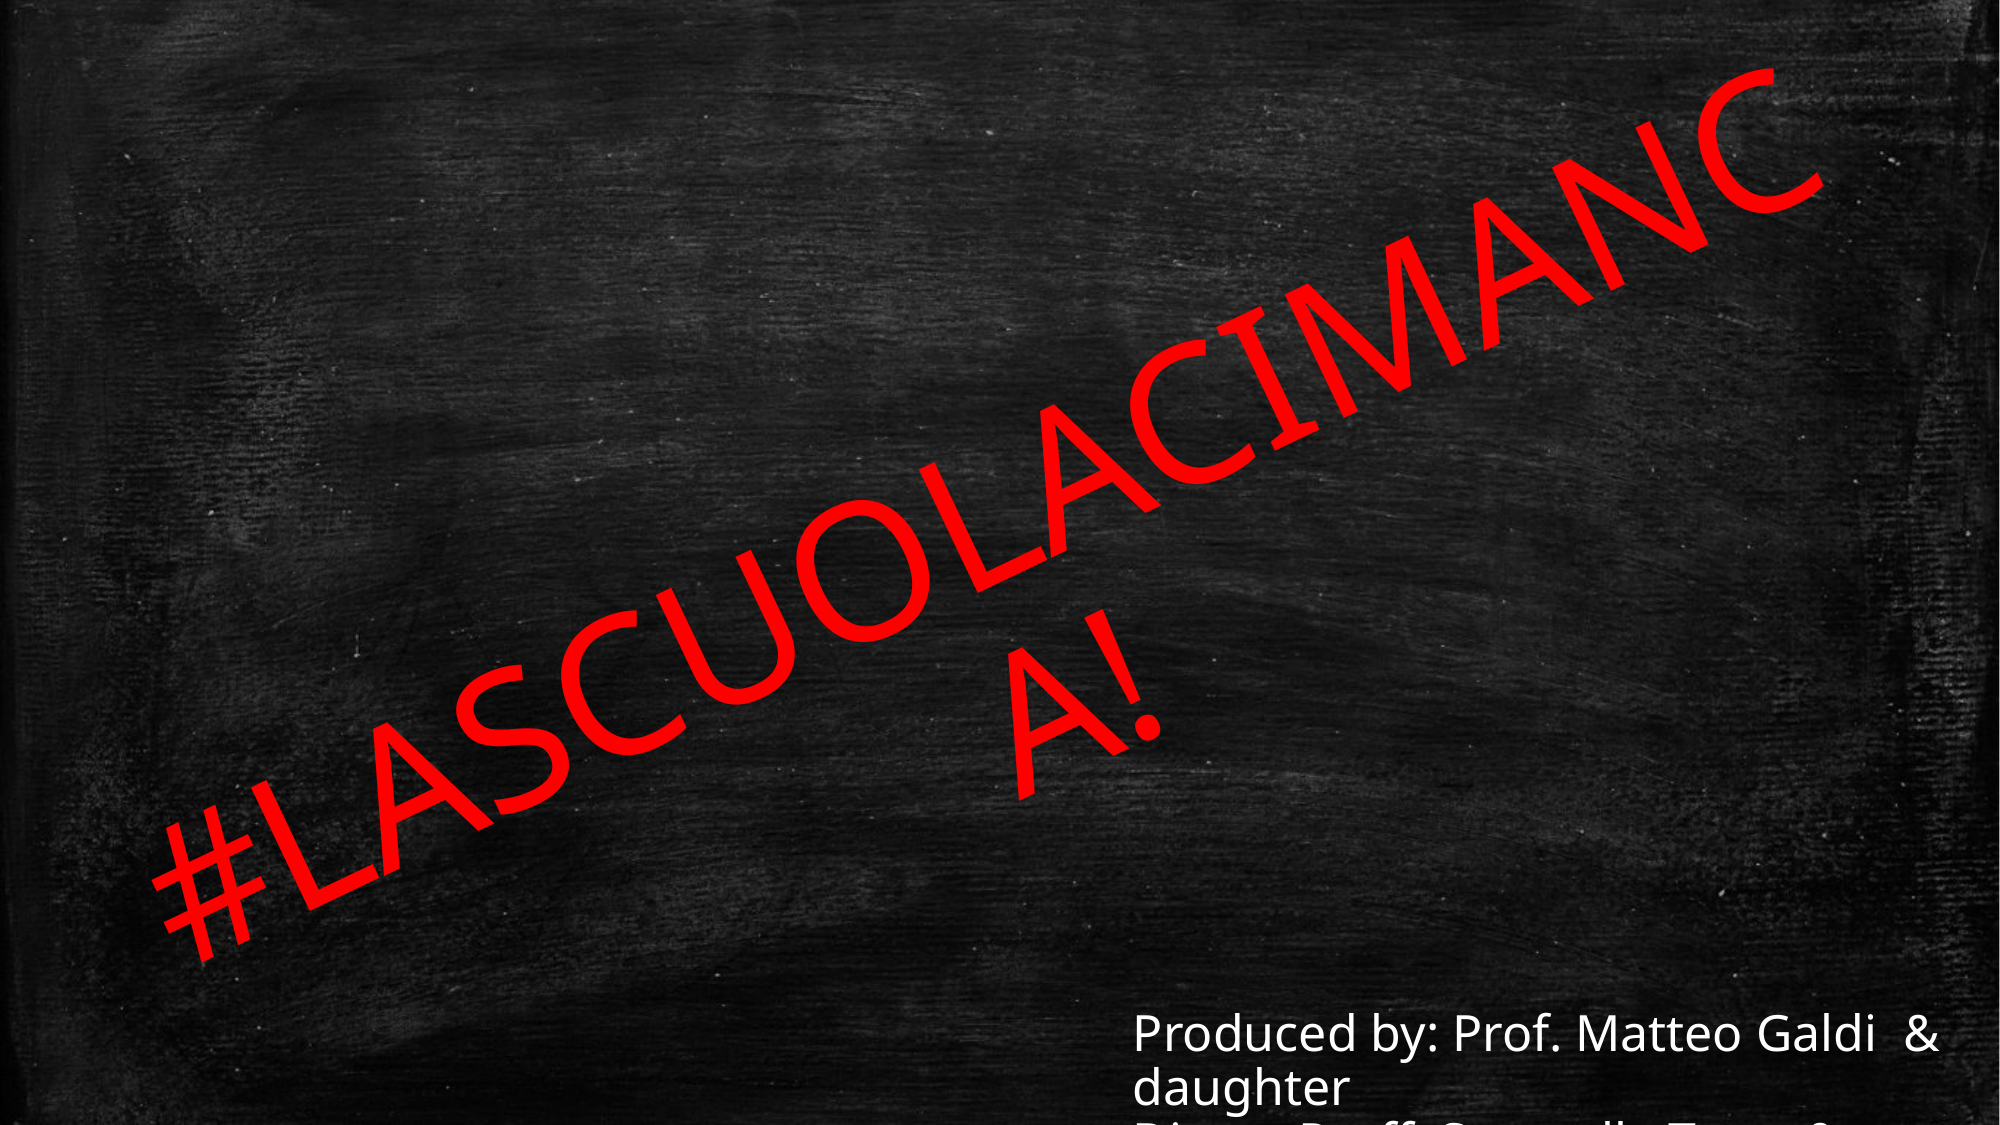

#LASCUOLACIMANCA!
Produced by: Prof. Matteo Galdi & daughter
Direct: Proff. Serenella Torre & Natalia Mileo